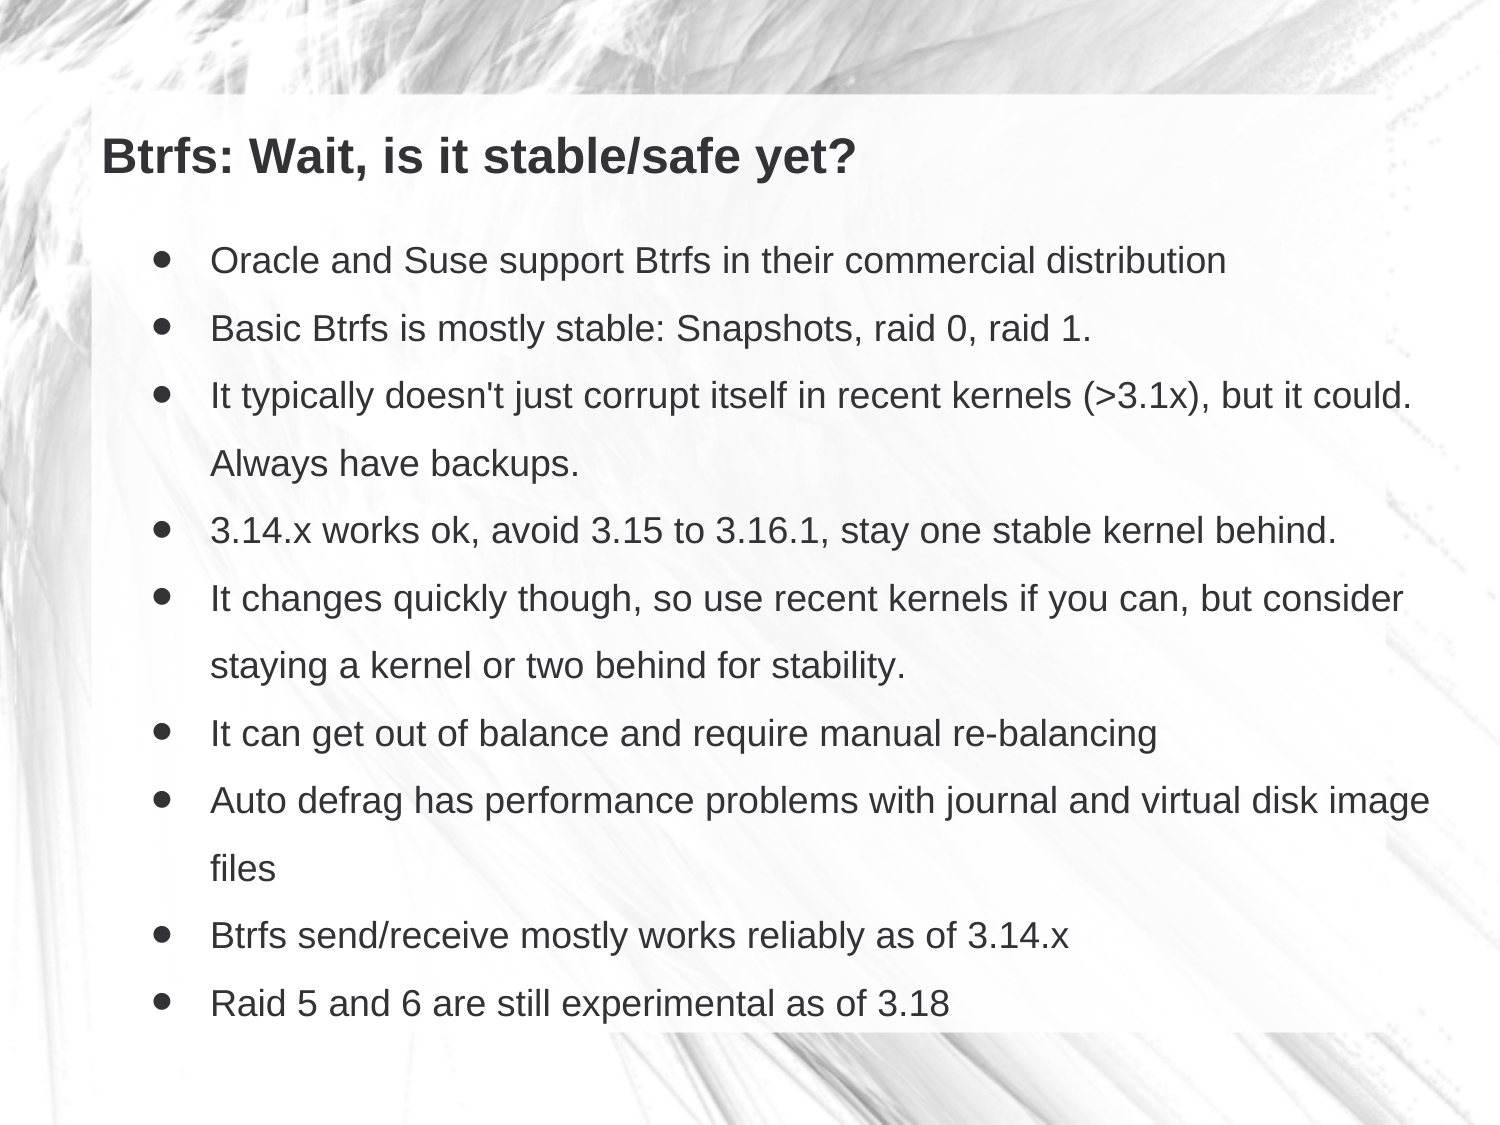

# Btrfs: Wait, is it stable/safe yet?
Oracle and Suse support Btrfs in their commercial distribution
Basic Btrfs is mostly stable: Snapshots, raid 0, raid 1.
It typically doesn't just corrupt itself in recent kernels (>3.1x), but it could. Always have backups.
3.14.x works ok, avoid 3.15 to 3.16.1, stay one stable kernel behind.
It changes quickly though, so use recent kernels if you can, but consider staying a kernel or two behind for stability.
It can get out of balance and require manual re-balancing
Auto defrag has performance problems with journal and virtual disk image files
Btrfs send/receive mostly works reliably as of 3.14.x
Raid 5 and 6 are still experimental as of 3.18